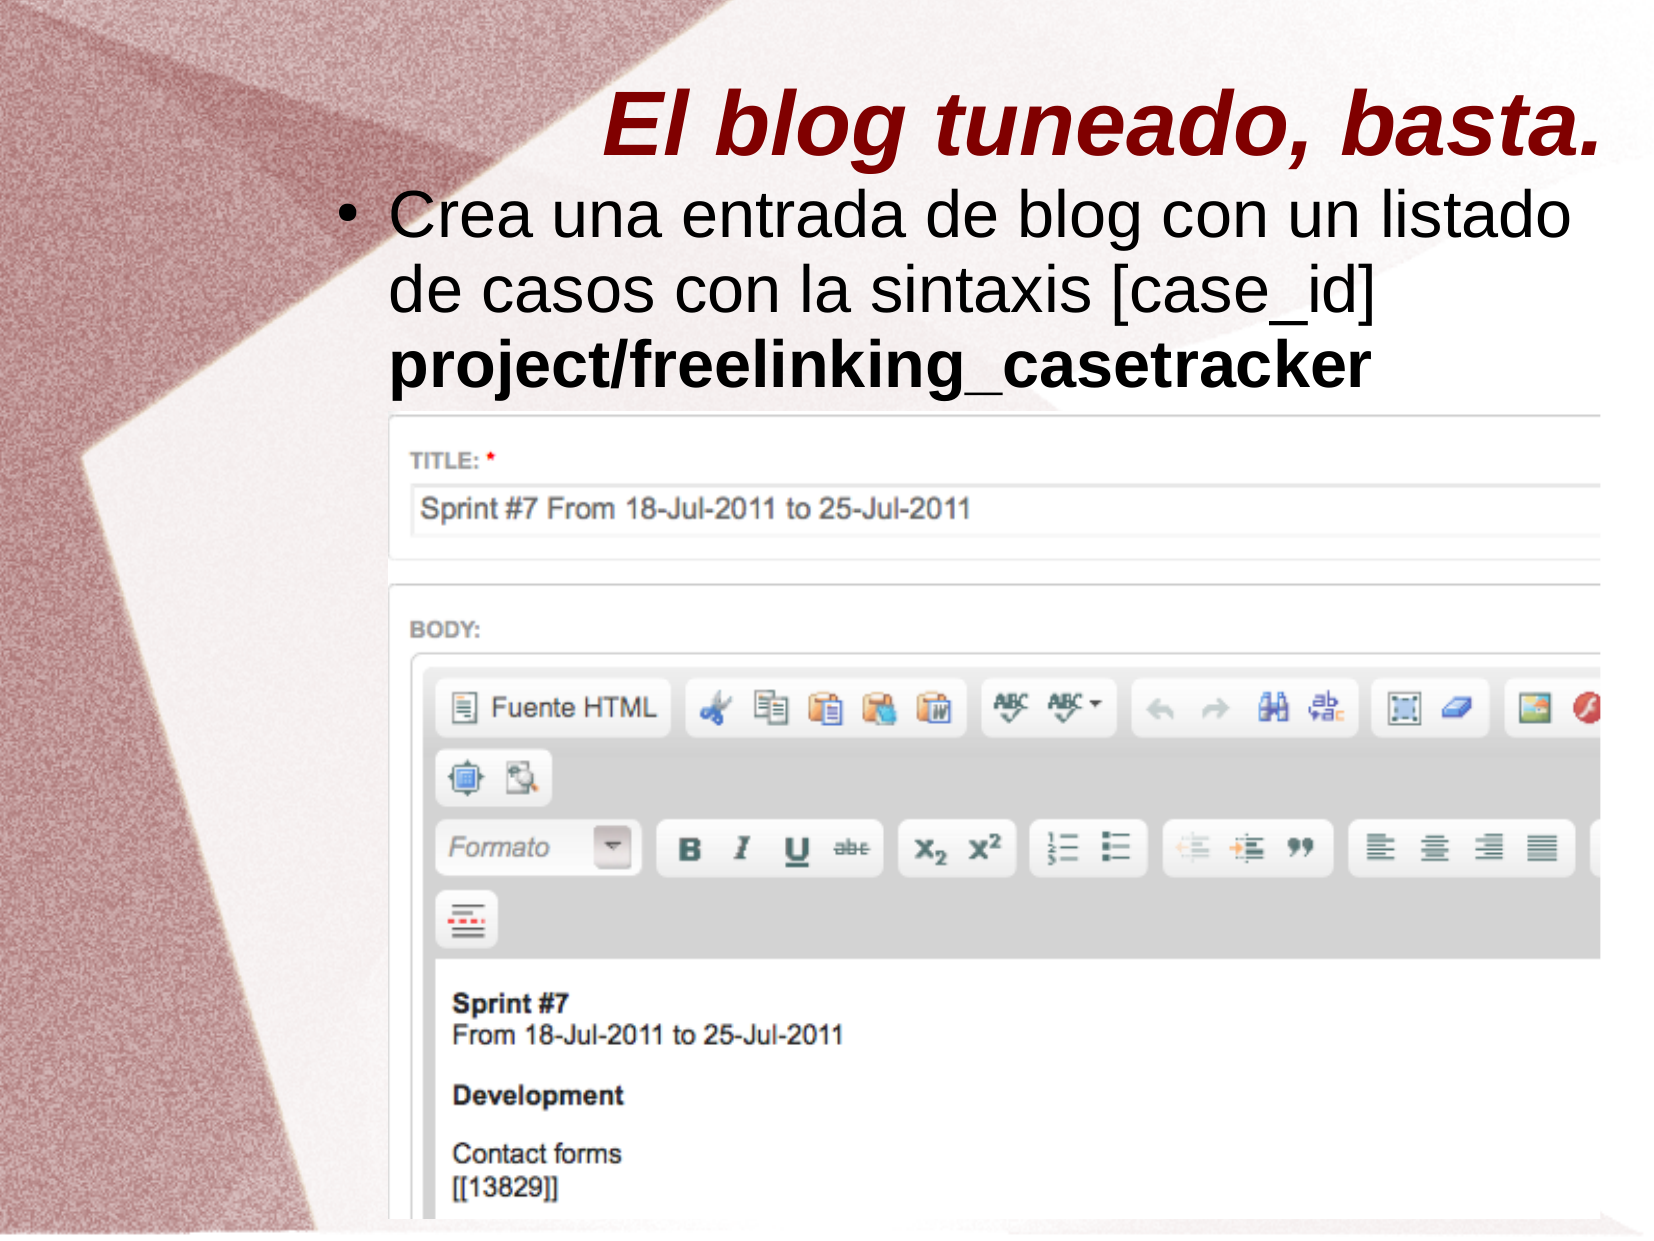

# El blog tuneado, basta.
Crea una entrada de blog con un listado de casos con la sintaxis [case_id]
project/freelinking_casetracker